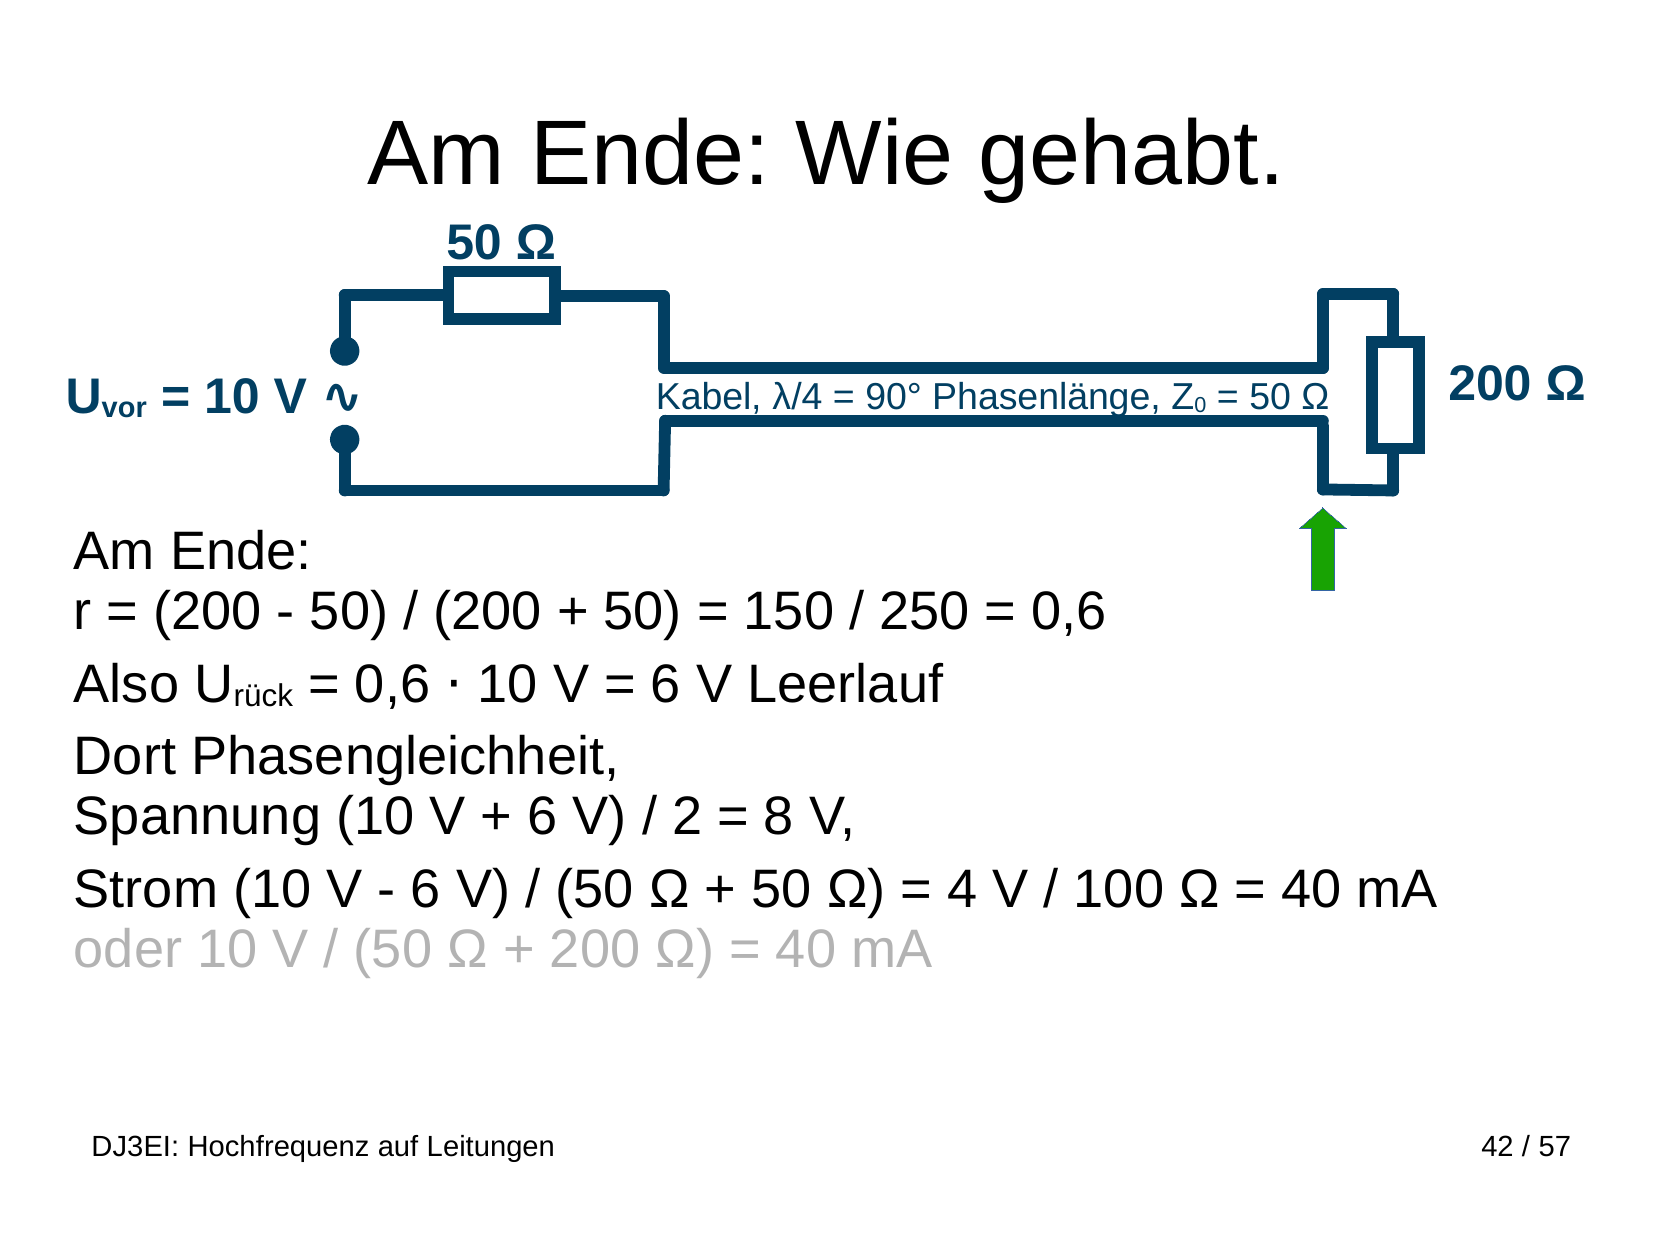

# Am Ende: Wie gehabt.
50 Ω
 200 Ω
Uvor = 10 V ∿
Kabel, λ/4 = 90° Phasenlänge, Z0 = 50 Ω
Am Ende:
r = (200 - 50) / (200 + 50) = 150 / 250 = 0,6
Also Urück = 0,6 ⋅ 10 V = 6 V Leerlauf
Dort Phasengleichheit,
Spannung (10 V + 6 V) / 2 = 8 V,
Strom (10 V - 6 V) / (50 Ω + 50 Ω) = 4 V / 100 Ω = 40 mA
oder 10 V / (50 Ω + 200 Ω) = 40 mA